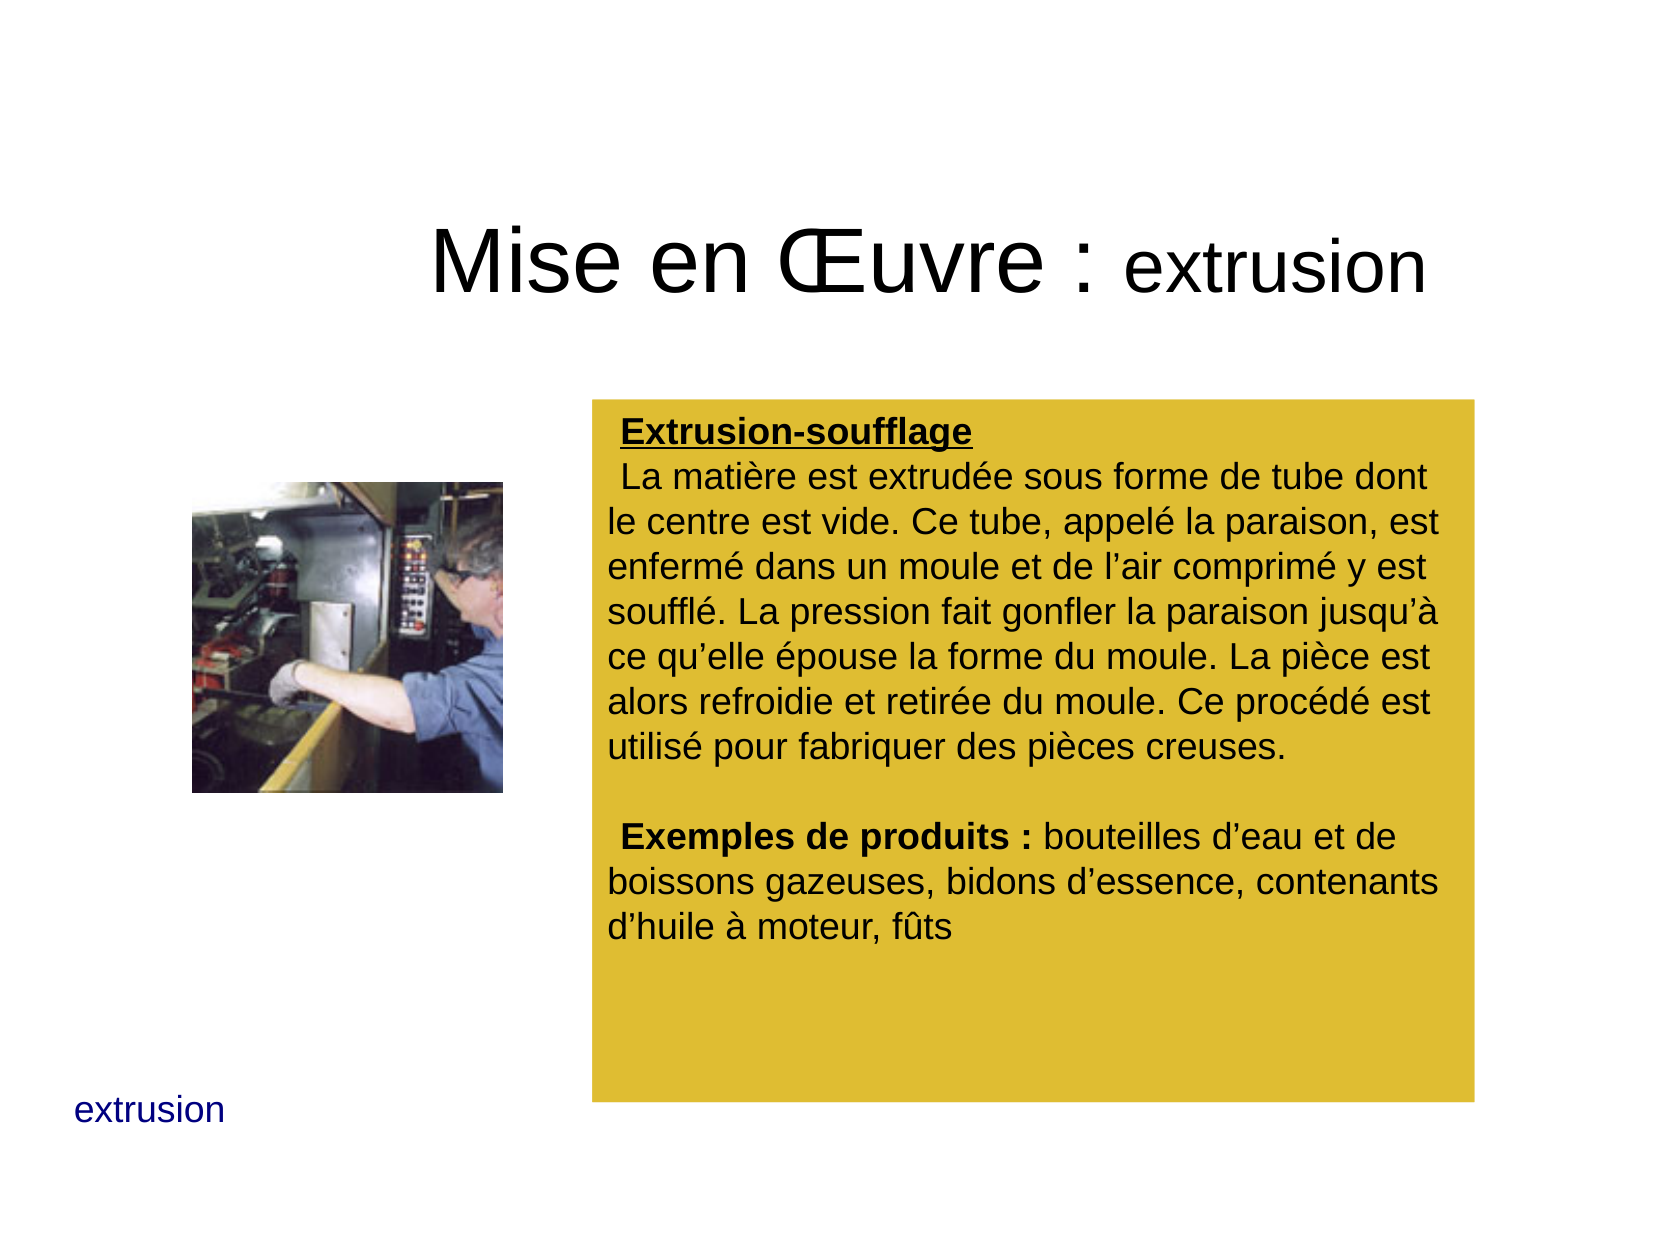

# Mise en Œuvre : extrusion
Extrusion-soufflage
La matière est extrudée sous forme de tube dont le centre est vide. Ce tube, appelé la paraison, est enfermé dans un moule et de l’air comprimé y est soufflé. La pression fait gonfler la paraison jusqu’à ce qu’elle épouse la forme du moule. La pièce est alors refroidie et retirée du moule. Ce procédé est utilisé pour fabriquer des pièces creuses.
Exemples de produits : bouteilles d’eau et de boissons gazeuses, bidons d’essence, contenants d’huile à moteur, fûts
extrusion